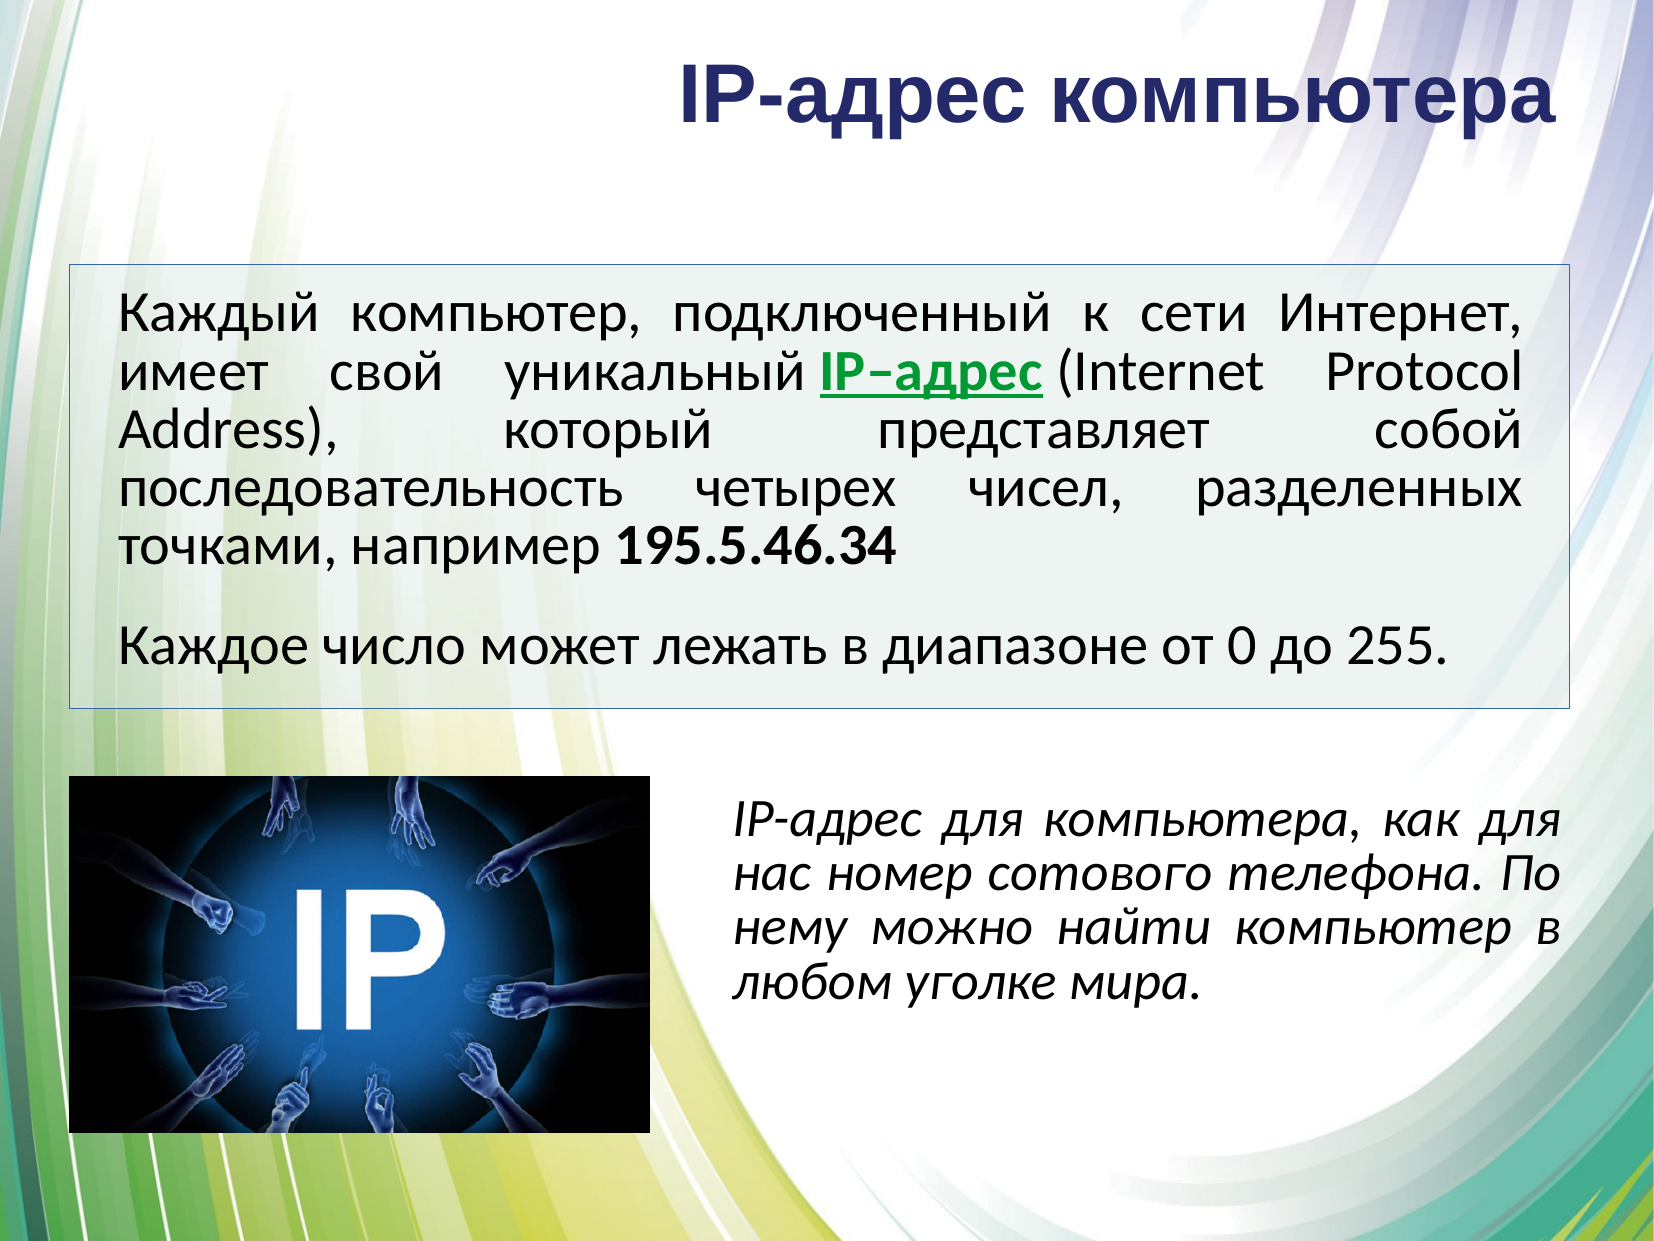

IP-адрес компьютера
# Каждый компьютер, подключенный к сети Интернет, имеет свой уникальный IP–адрес (Internet Protocol Address), который представляет собой последовательность четырех чисел, разделенных точками, например 195.5.46.34
Каждое число может лежать в диапазоне от 0 до 255.
IP-адрес для компьютера, как для нас номер сотового телефона. По нему можно найти компьютер в любом уголке мира.